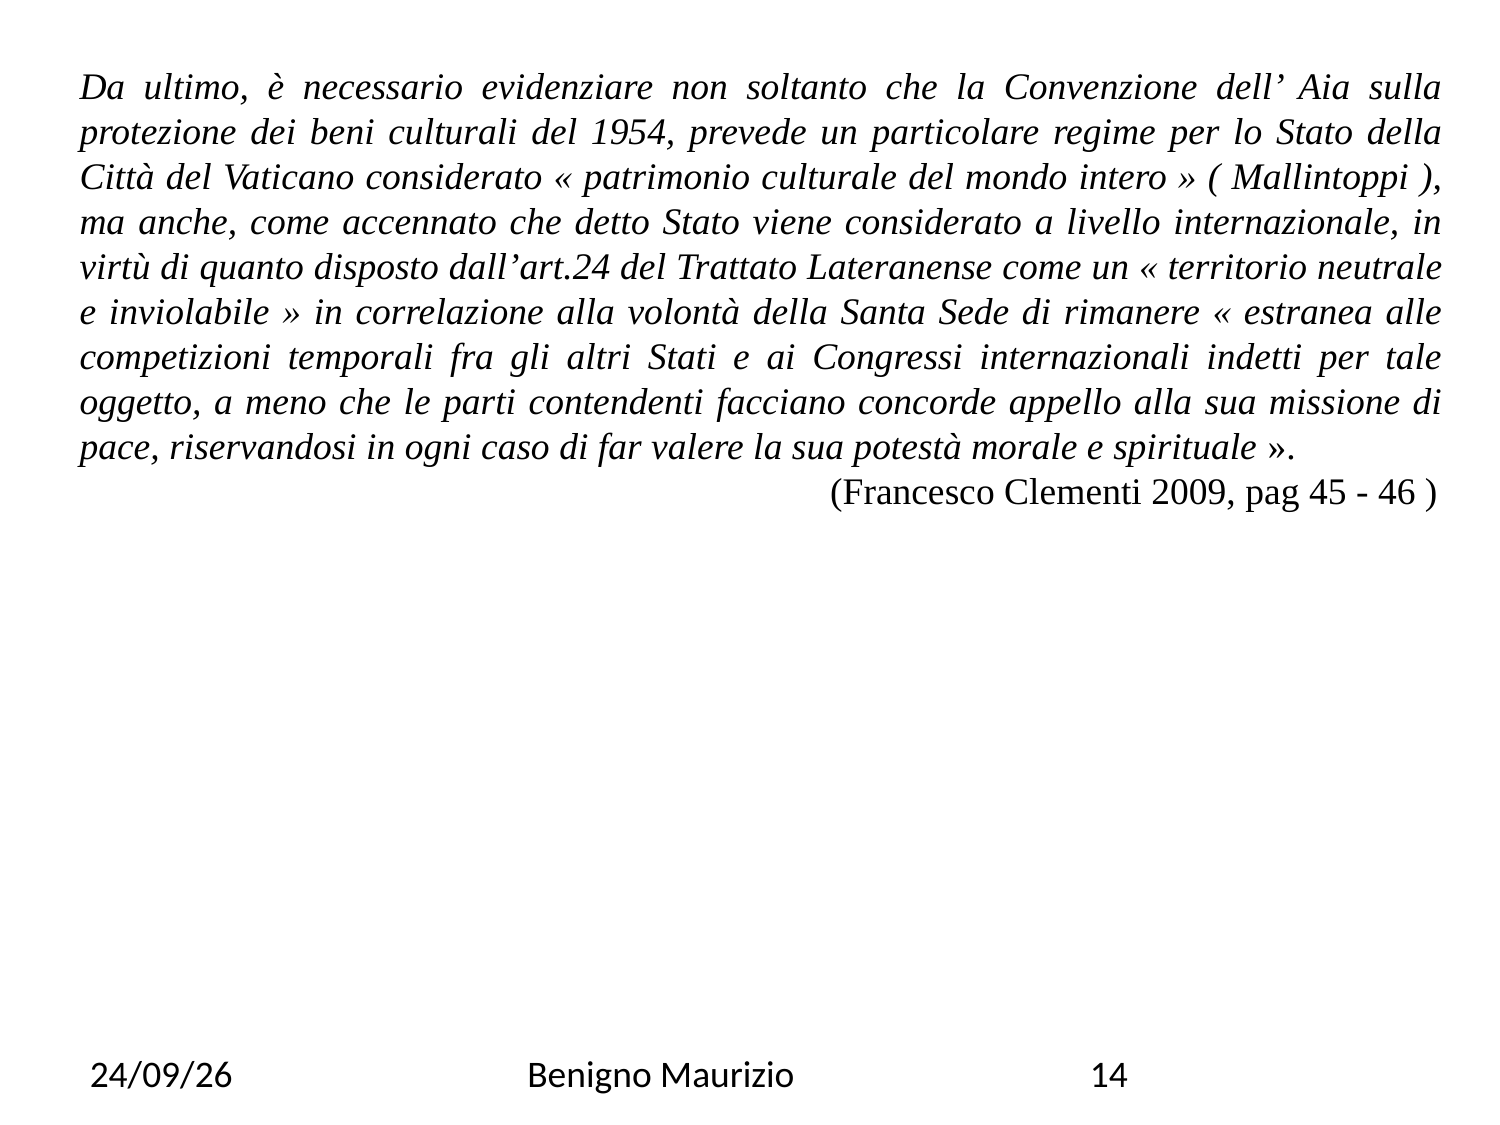

Da ultimo, è necessario evidenziare non soltanto che la Convenzione dell’ Aia sulla protezione dei beni culturali del 1954, prevede un particolare regime per lo Stato della Città del Vaticano considerato « patrimonio culturale del mondo intero » ( Mallintoppi ), ma anche, come accennato che detto Stato viene considerato a livello internazionale, in virtù di quanto disposto dall’art.24 del Trattato Lateranense come un « territorio neutrale e inviolabile » in correlazione alla volontà della Santa Sede di rimanere « estranea alle competizioni temporali fra gli altri Stati e ai Congressi internazionali indetti per tale oggetto, a meno che le parti contendenti facciano concorde appello alla sua missione di pace, riservandosi in ogni caso di far valere la sua potestà morale e spirituale ».
 (Francesco Clementi 2009, pag 45 - 46 )
Benigno Maurizio